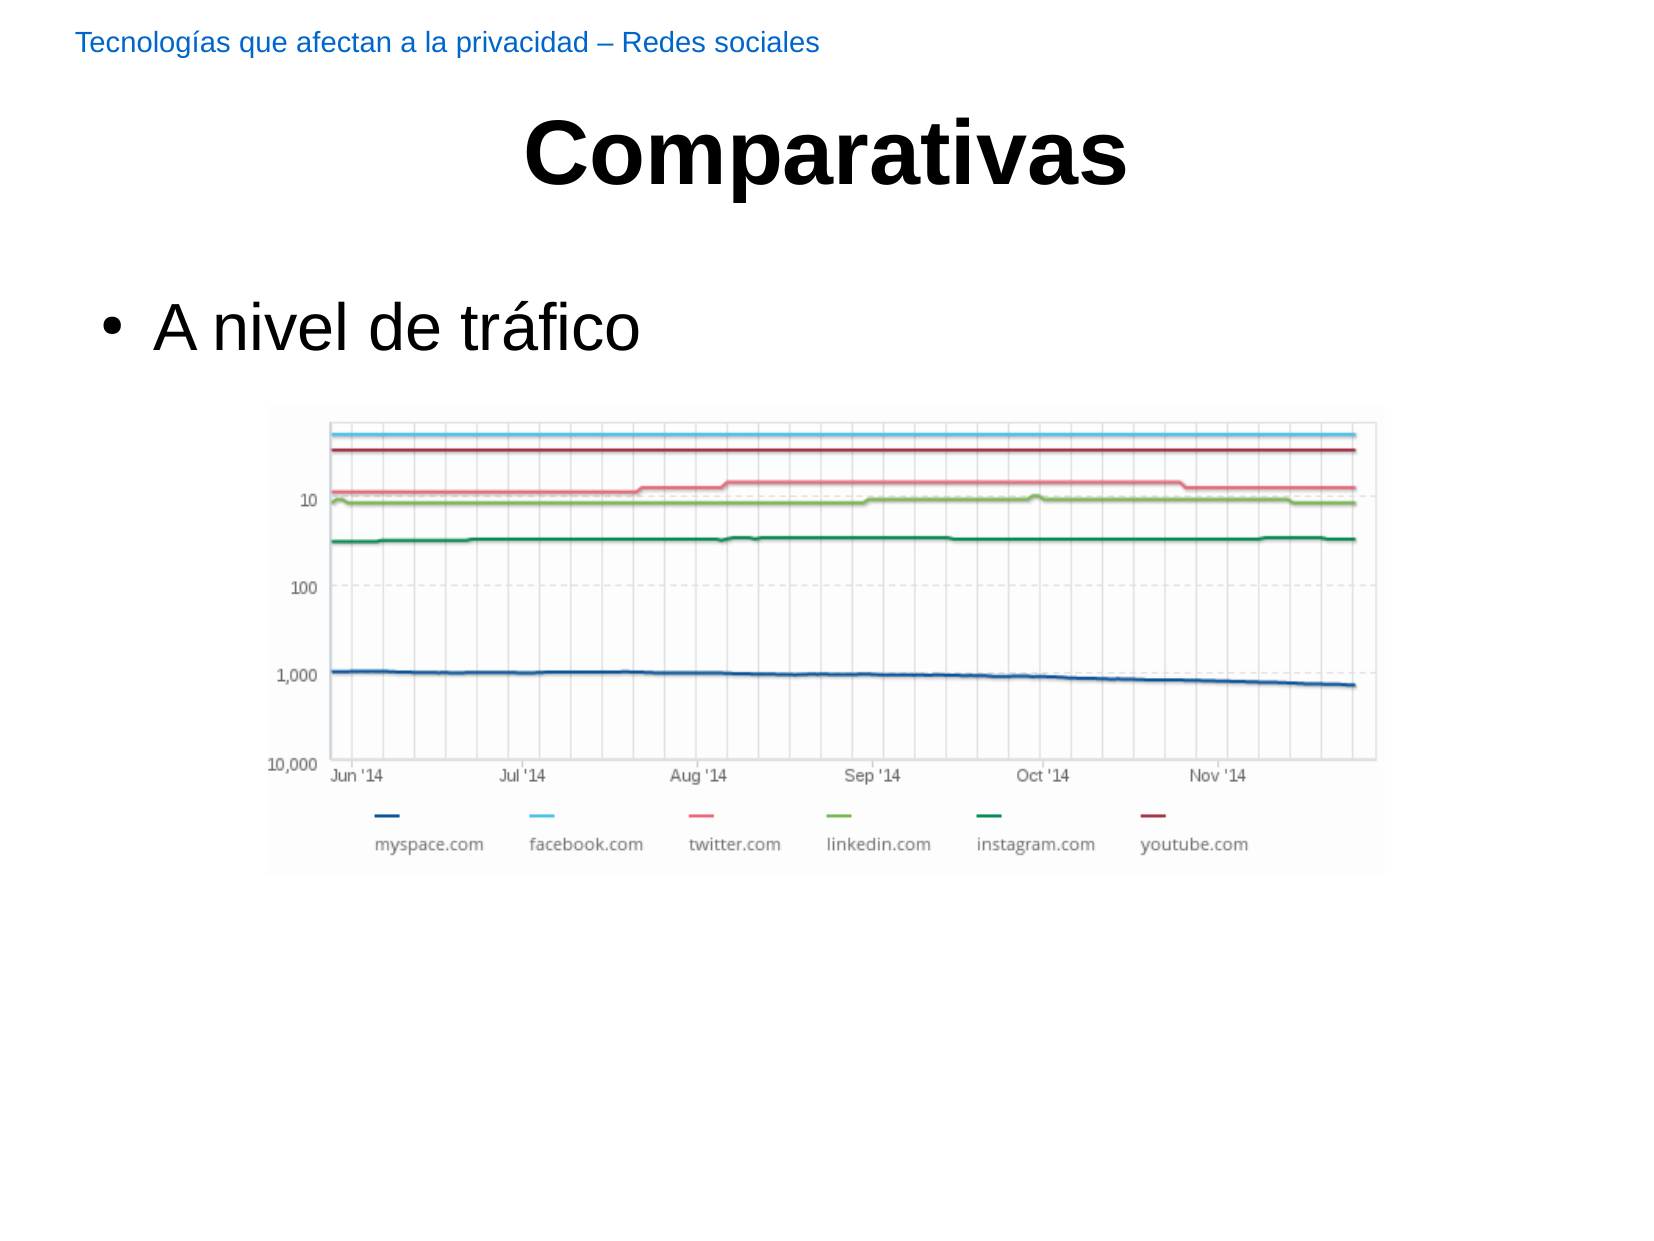

Tecnologías que afectan a la privacidad – Redes sociales
# Comparativas
A nivel de tráfico